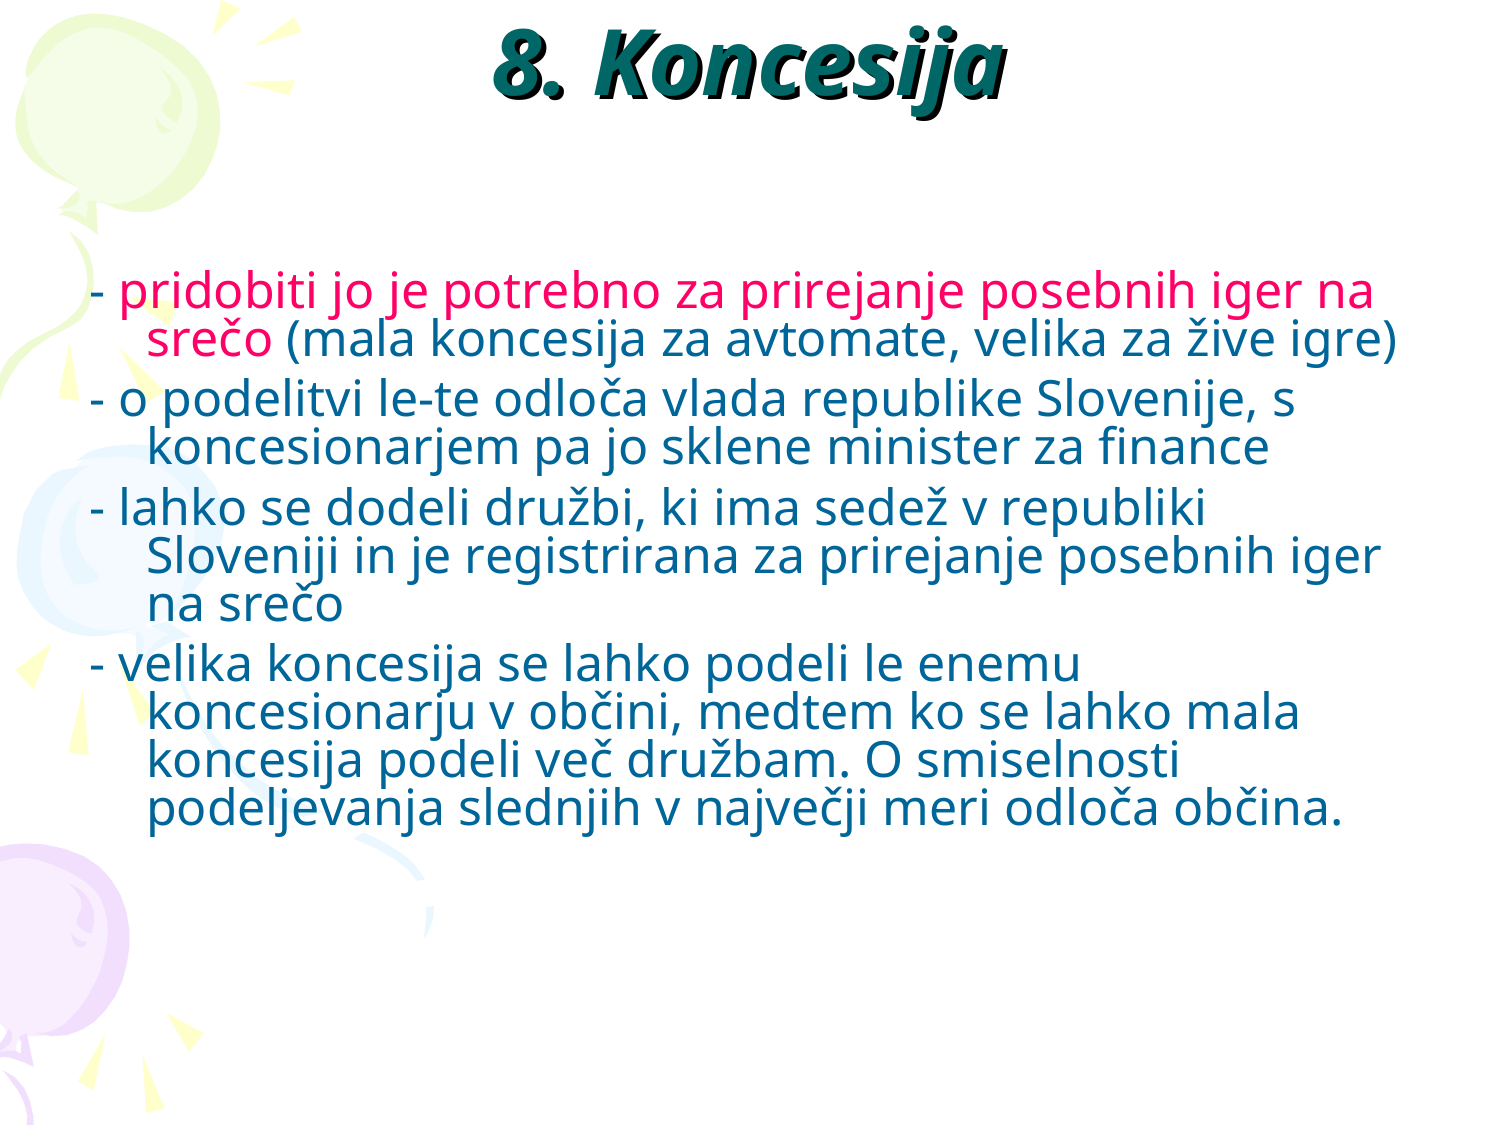

# 8. Koncesija
- pridobiti jo je potrebno za prirejanje posebnih iger na srečo (mala koncesija za avtomate, velika za žive igre)
- o podelitvi le-te odloča vlada republike Slovenije, s koncesionarjem pa jo sklene minister za finance
- lahko se dodeli družbi, ki ima sedež v republiki Sloveniji in je registrirana za prirejanje posebnih iger na srečo
- velika koncesija se lahko podeli le enemu koncesionarju v občini, medtem ko se lahko mala koncesija podeli več družbam. O smiselnosti podeljevanja slednjih v največji meri odloča občina.